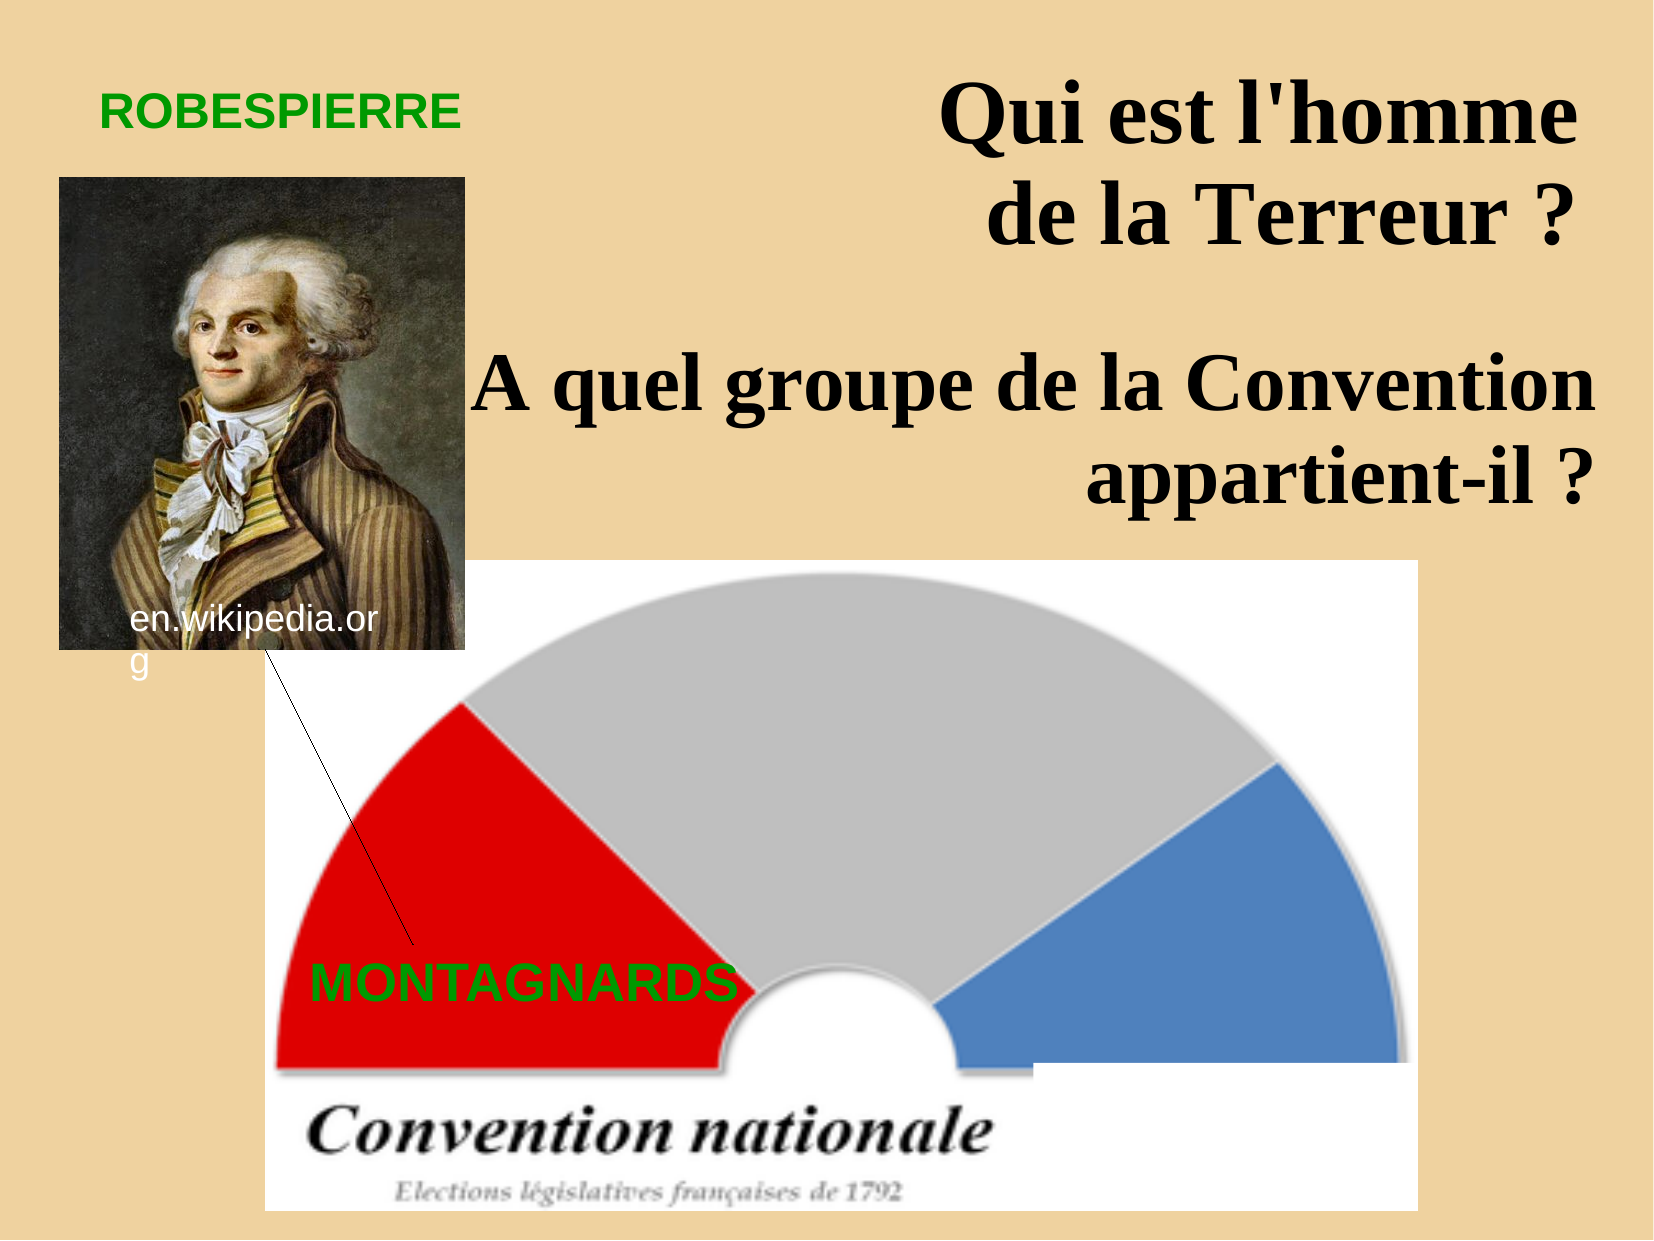

# Qui est l'homme de la Terreur ?
ROBESPIERRE
A quel groupe de la Convention appartient-il ?
en.wikipedia.org
MONTAGNARDS